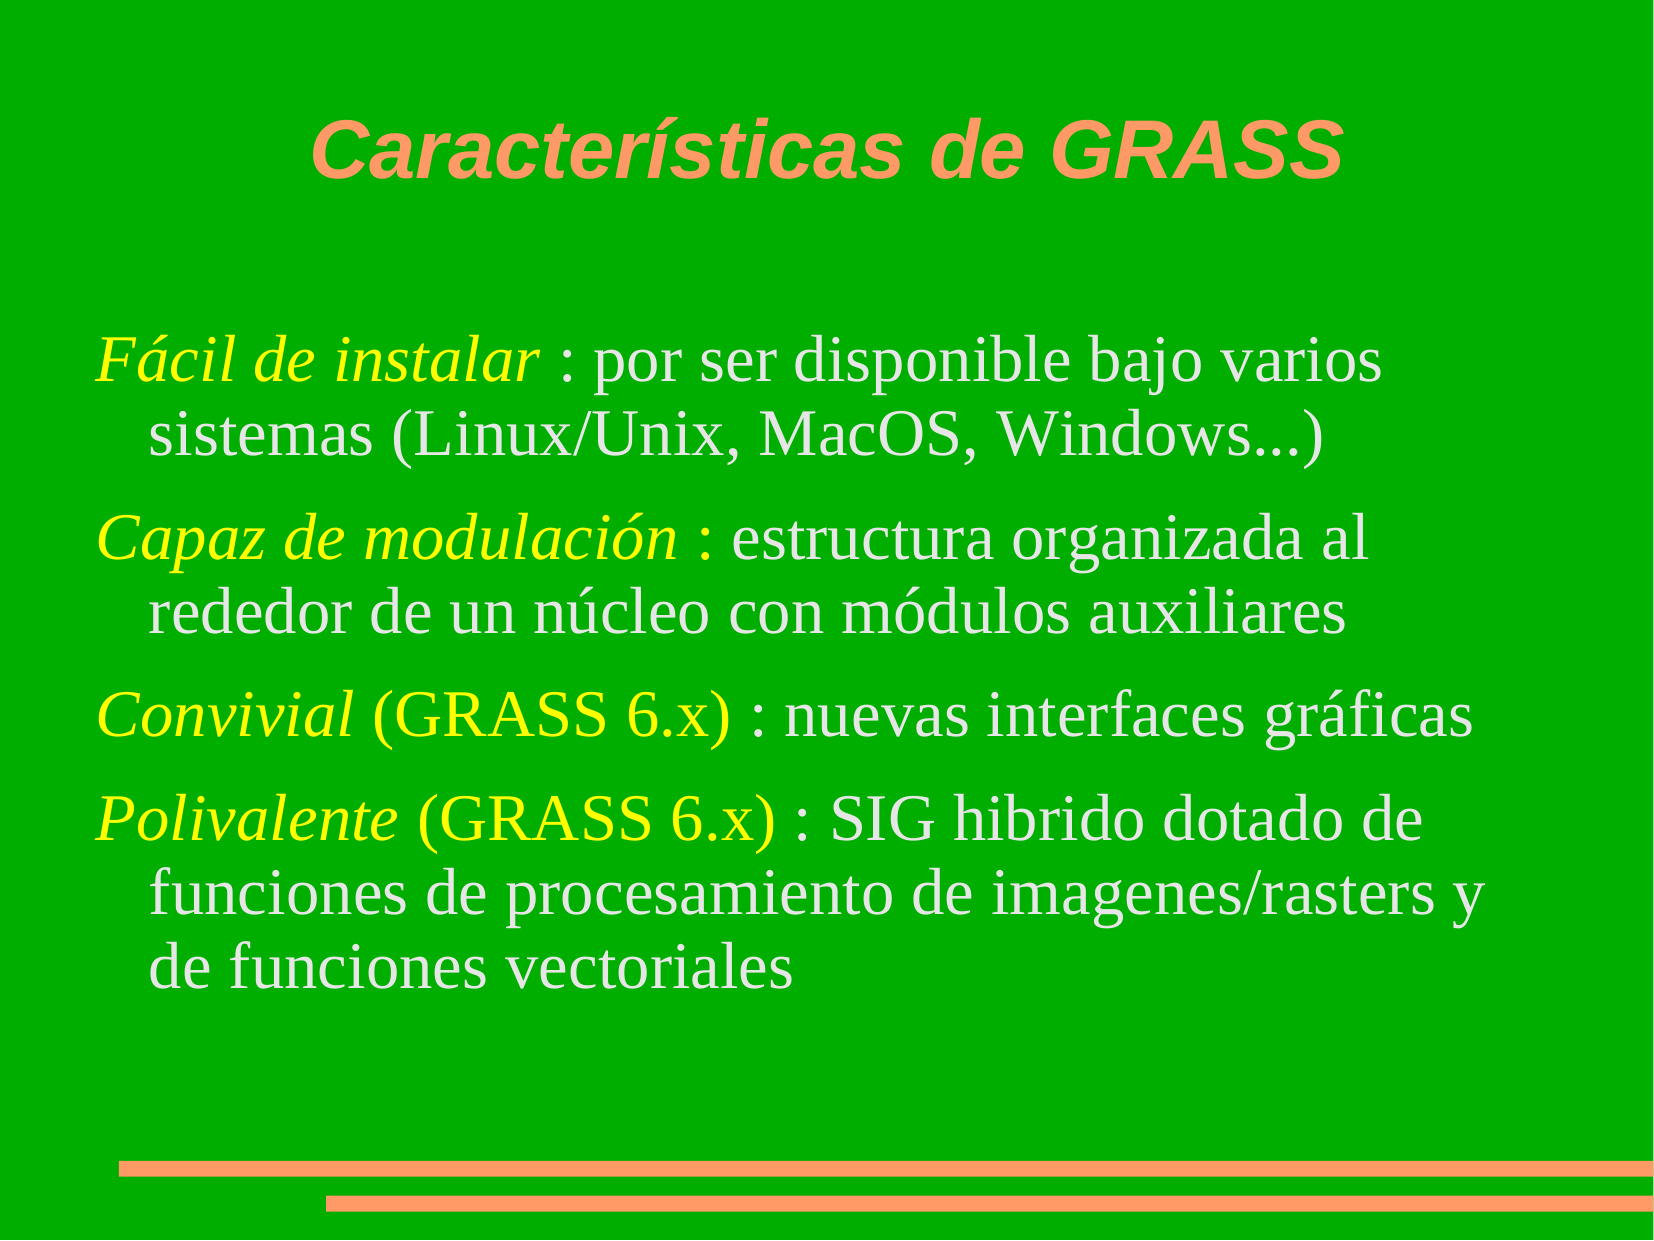

# Características de GRASS
Fácil de instalar : por ser disponible bajo varios sistemas (Linux/Unix, MacOS, Windows...)
Capaz de modulación : estructura organizada al rededor de un núcleo con módulos auxiliares
Convivial (GRASS 6.x) : nuevas interfaces gráficas
Polivalente (GRASS 6.x) : SIG hibrido dotado de funciones de procesamiento de imagenes/rasters y de funciones vectoriales